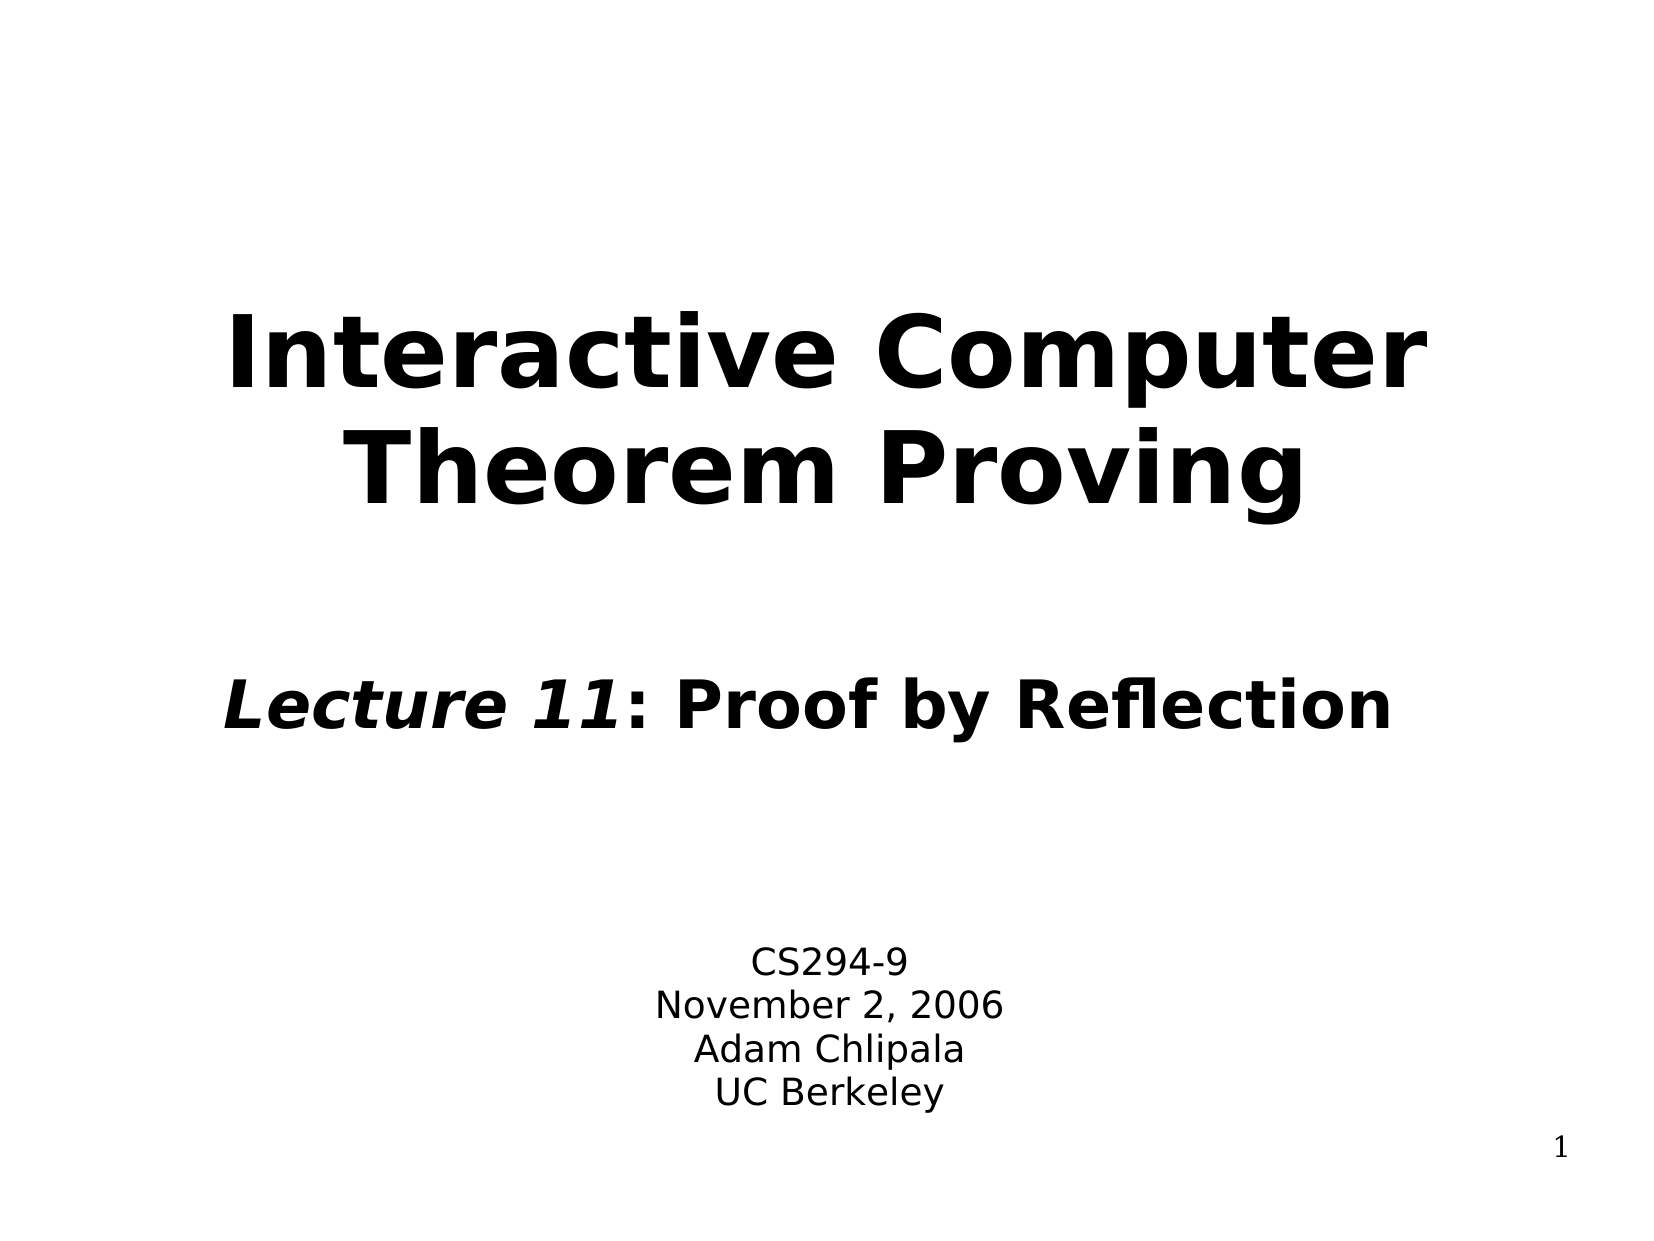

Interactive Computer
Theorem Proving
Lecture 11: Proof by Reflection
CS294-9
November 2, 2006
Adam Chlipala
UC Berkeley
1